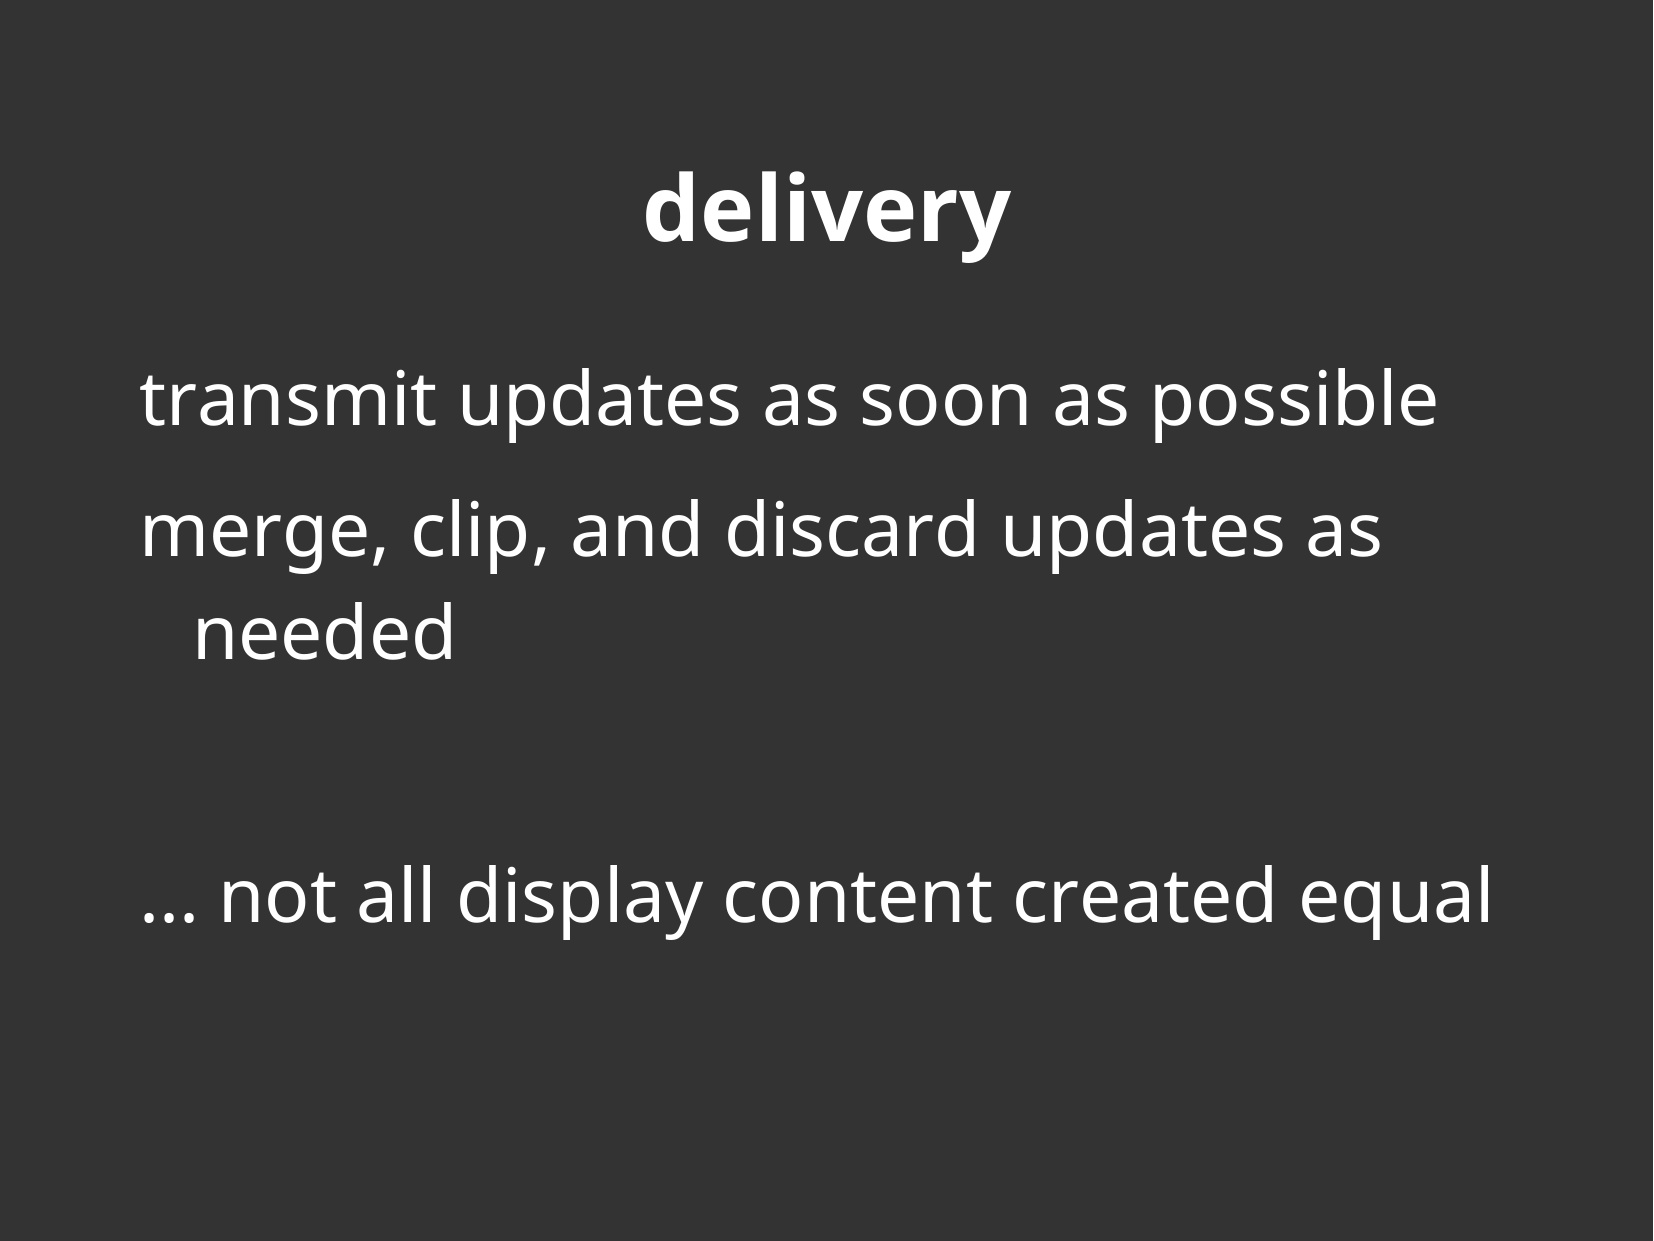

# delivery
transmit updates as soon as possible
merge, clip, and discard updates as needed
... not all display content created equal